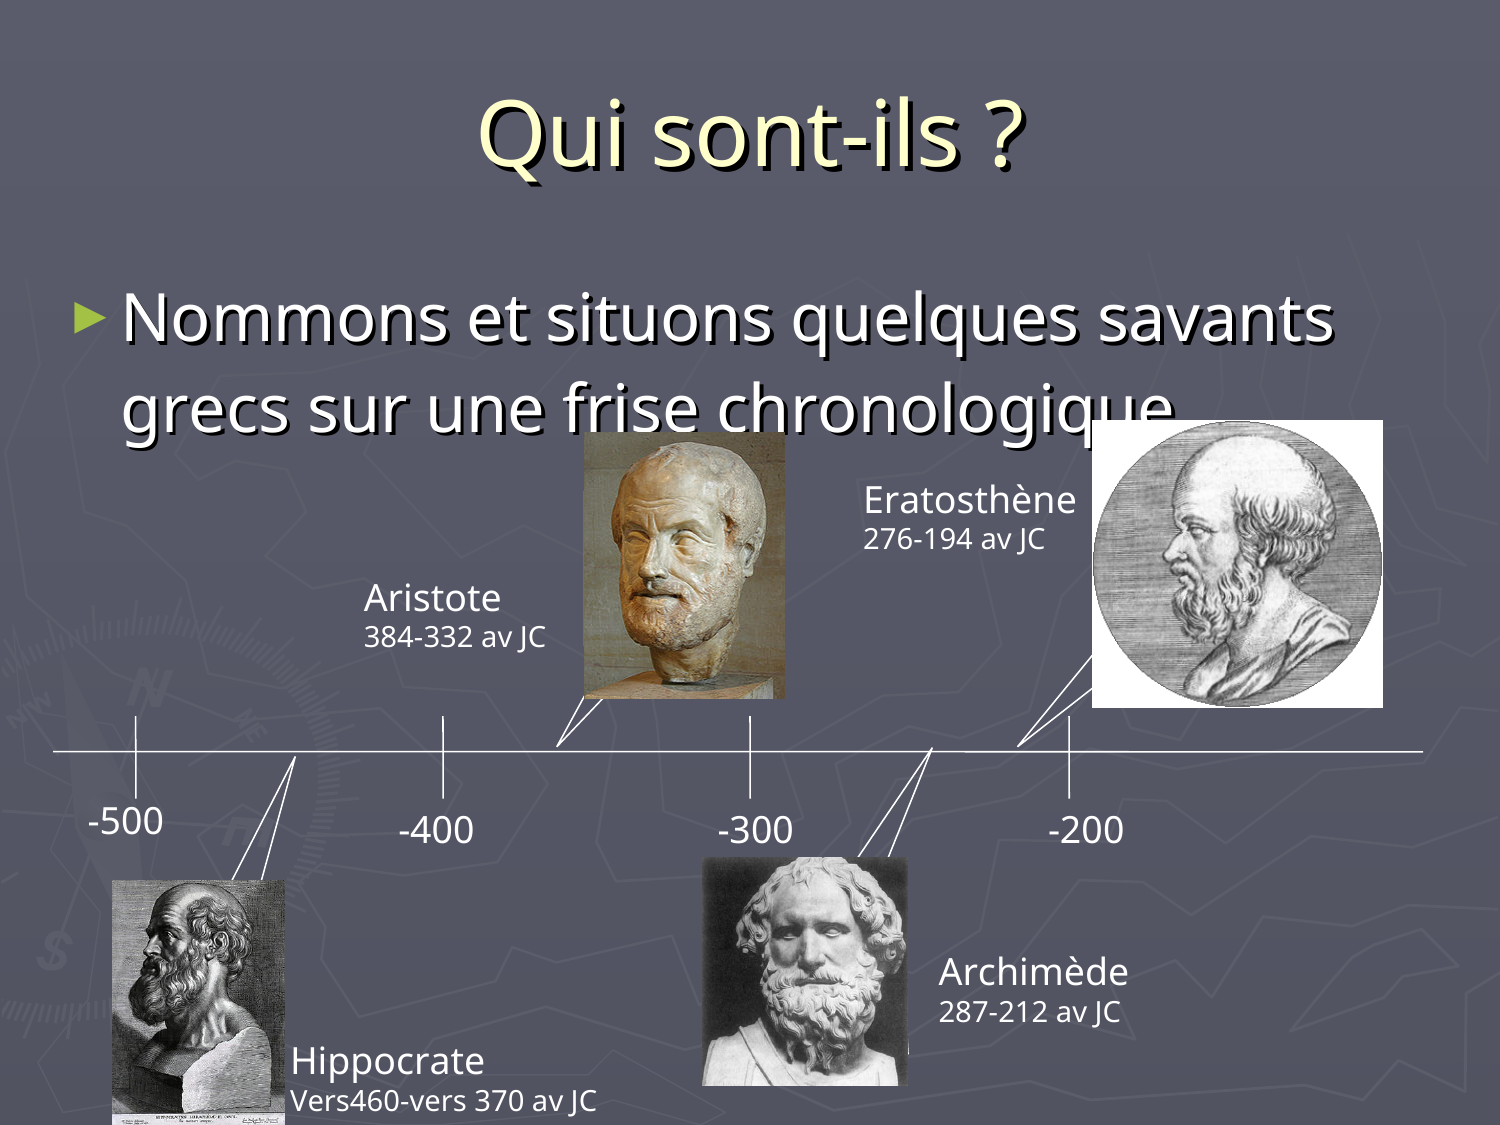

# Qui sont-ils ?
Nommons et situons quelques savants grecs sur une frise chronologique
Eratosthène
276-194 av JC
Aristote
384-332 av JC
-500
-400
-300
-200
Archimède
287-212 av JC
Hippocrate
Vers460-vers 370 av JC